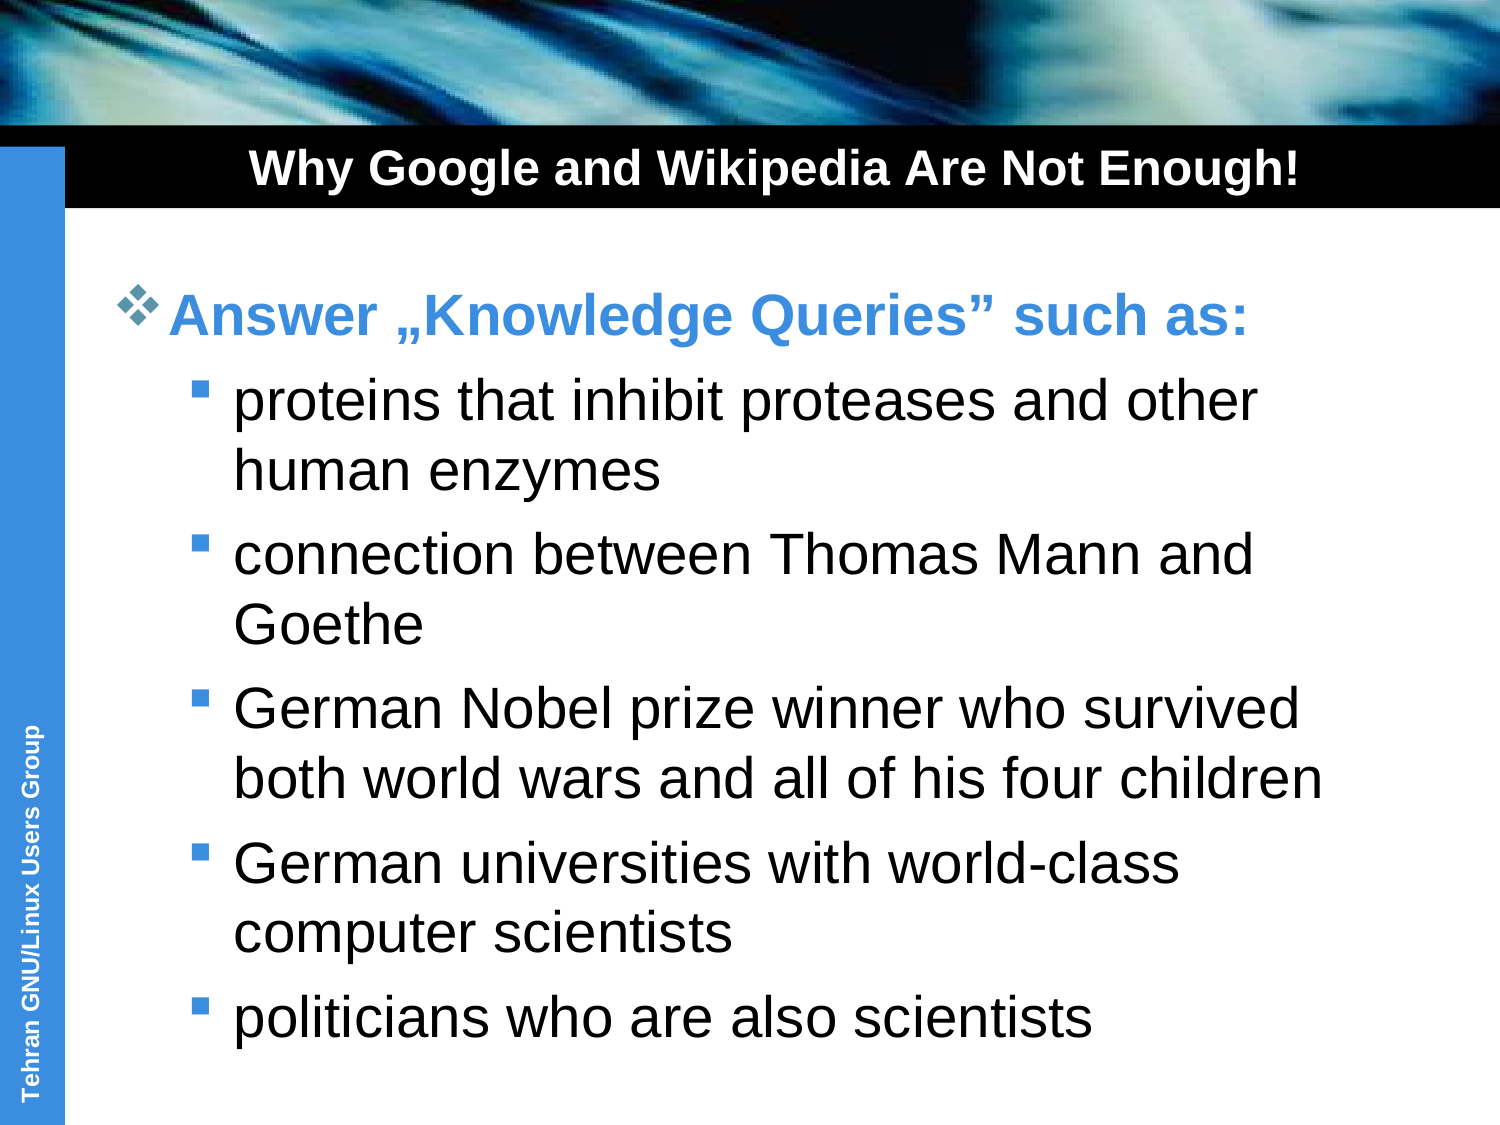

# Why Google and Wikipedia Are Not Enough!
Answer „Knowledge Queries” such as:
proteins that inhibit proteases and other human enzymes
connection between Thomas Mann and Goethe
German Nobel prize winner who survived both world wars and all of his four children
German universities with world-class computer scientists
politicians who are also scientists